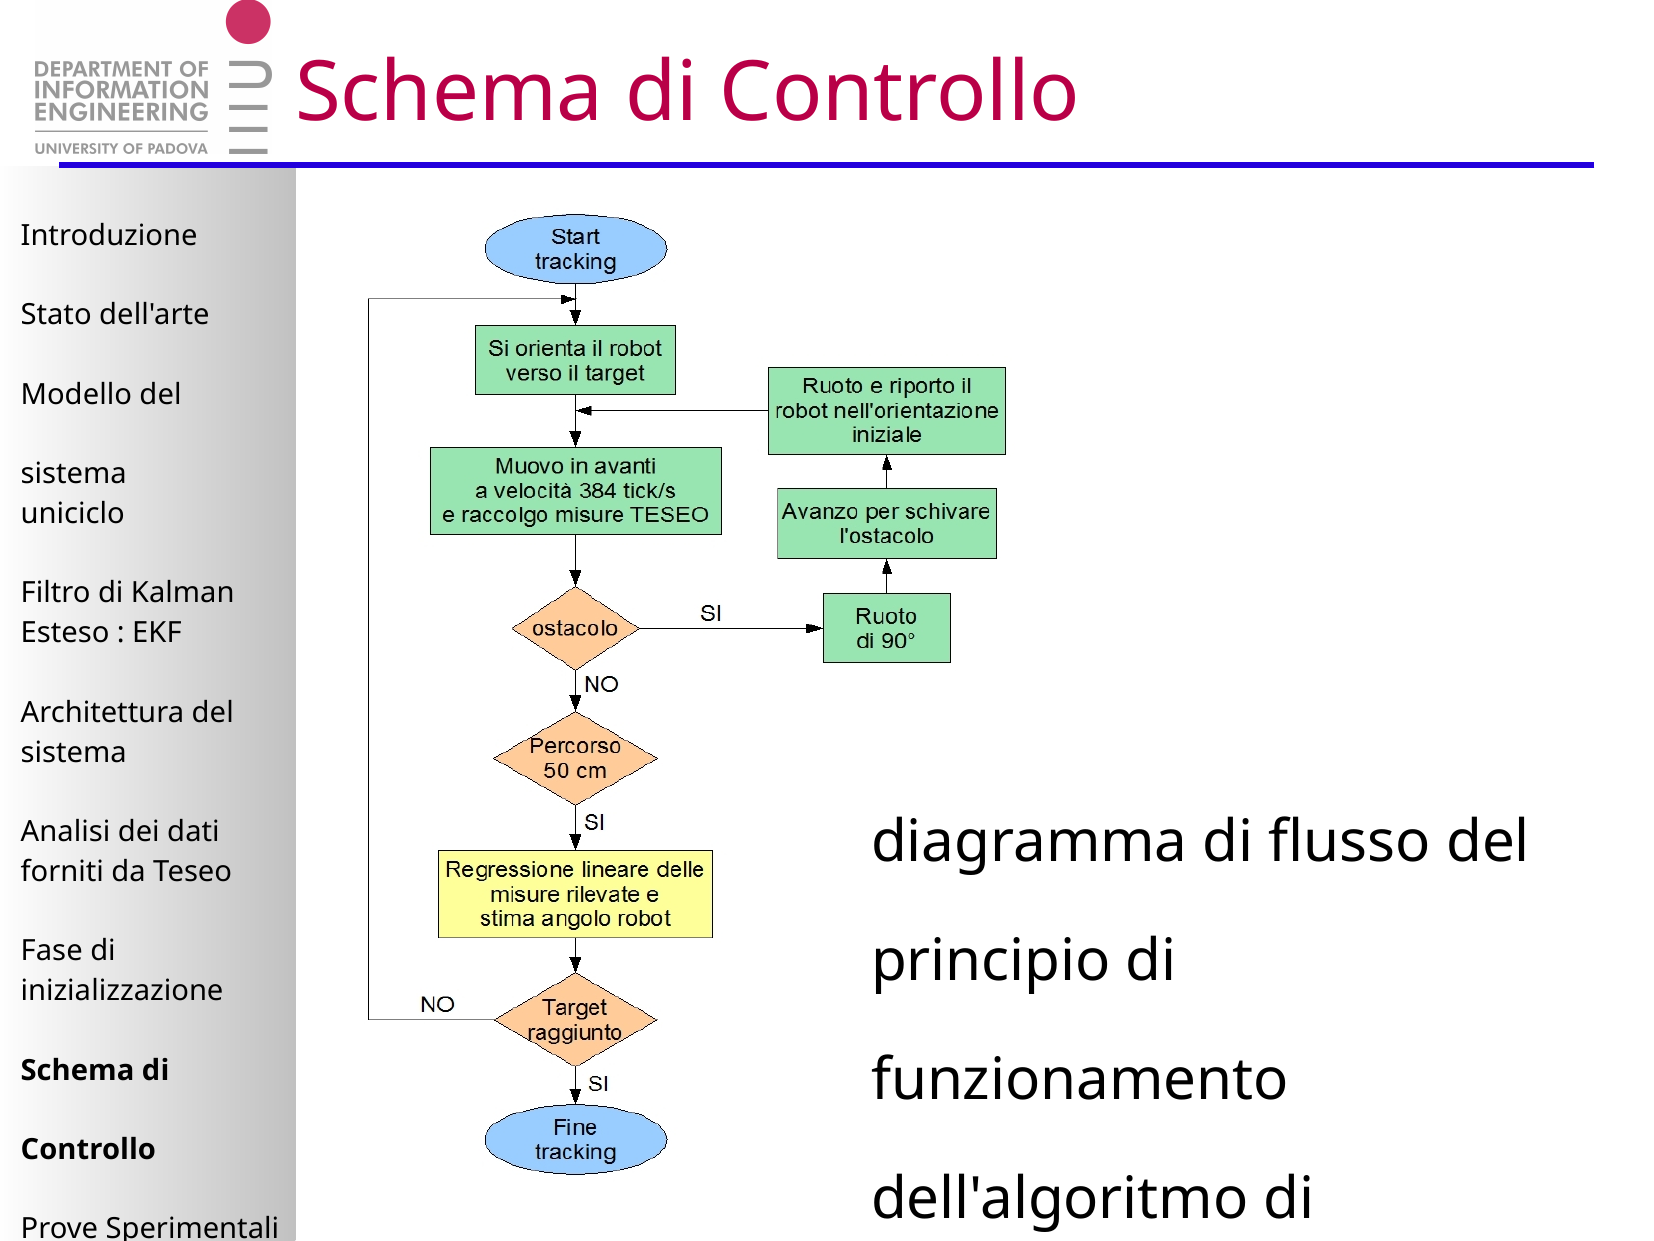

# Schema di Controllo
Introduzione
Stato dell'arte
Modello del sistema
uniciclo
Filtro di Kalman
Esteso : EKF
Architettura del
sistema
Analisi dei dati
forniti da Teseo
Fase di
inizializzazione
Schema di Controllo
Prove Sperimentali
Conclusioni
Sviluppi futuri
diagramma di flusso del principio di funzionamento dell'algoritmo di controllo